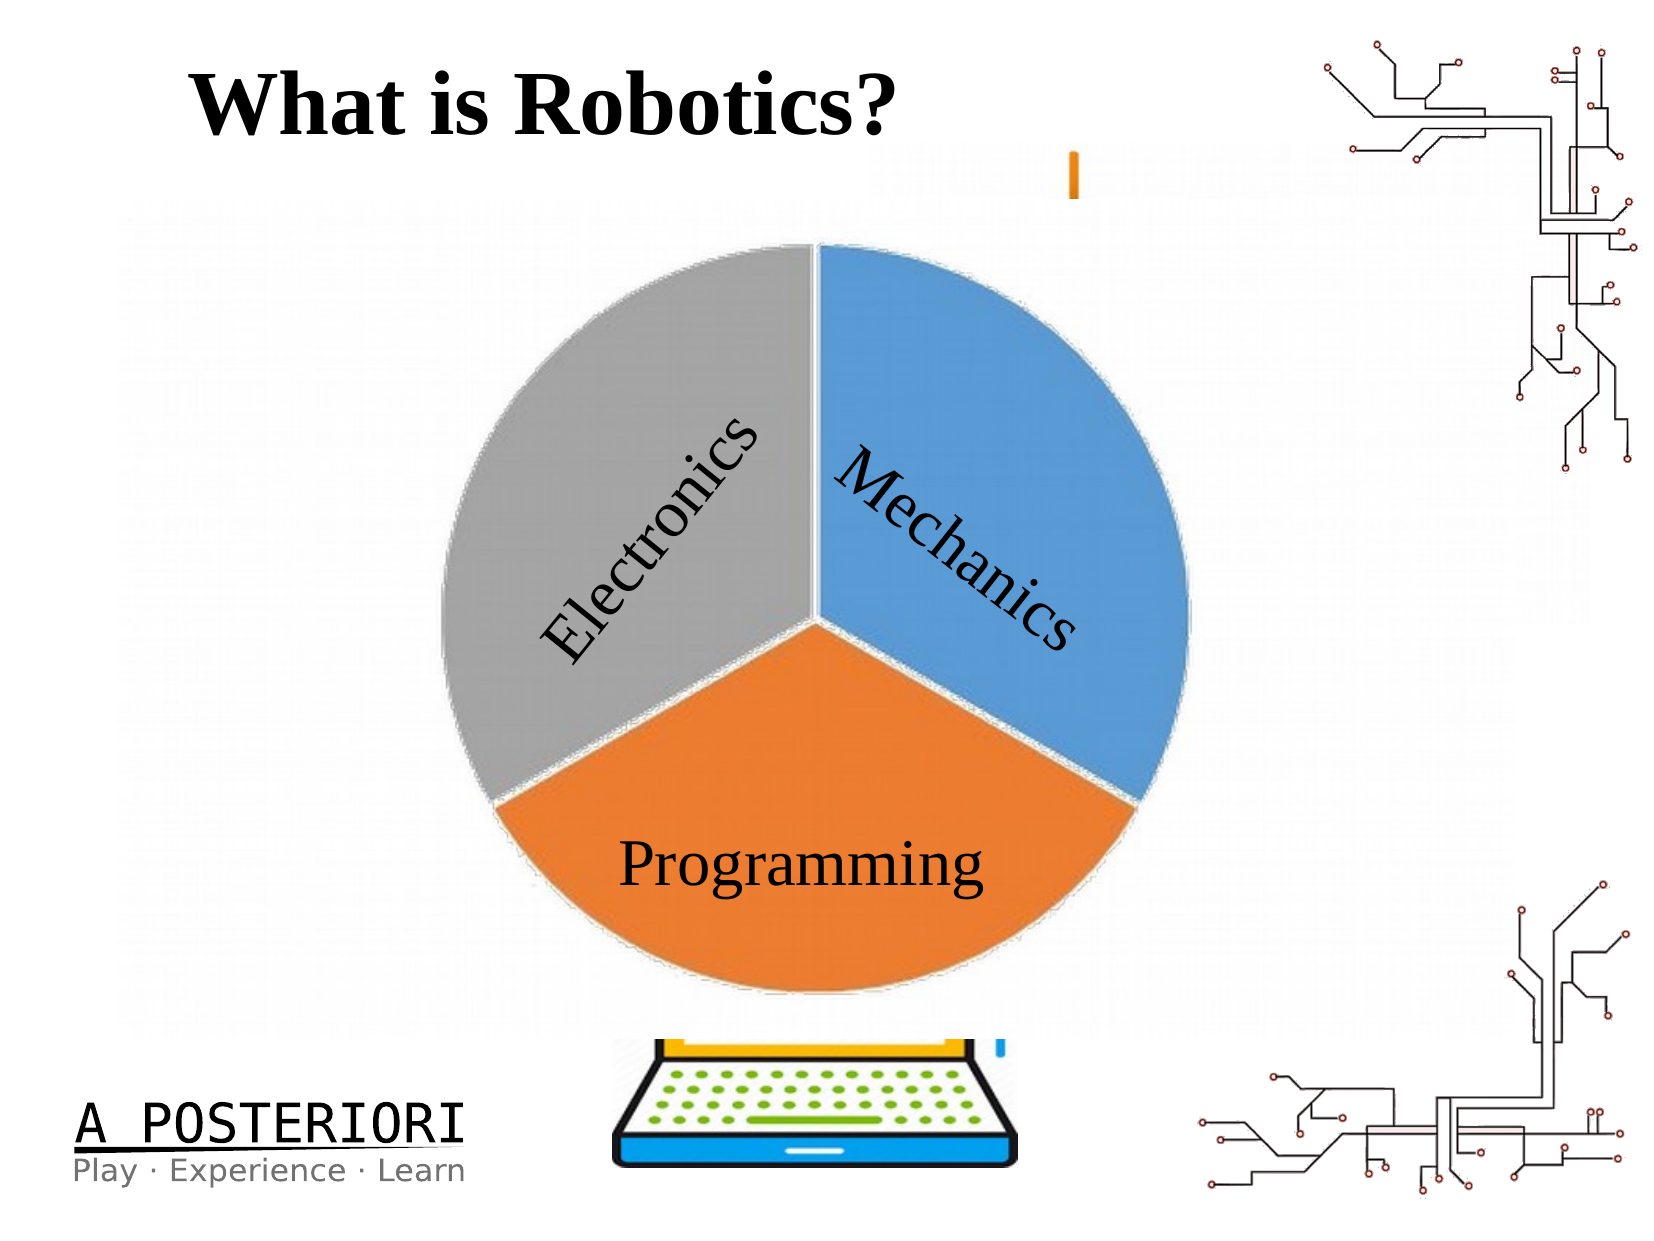

# What is Robotics?
Electronics
Mechanics
Programming